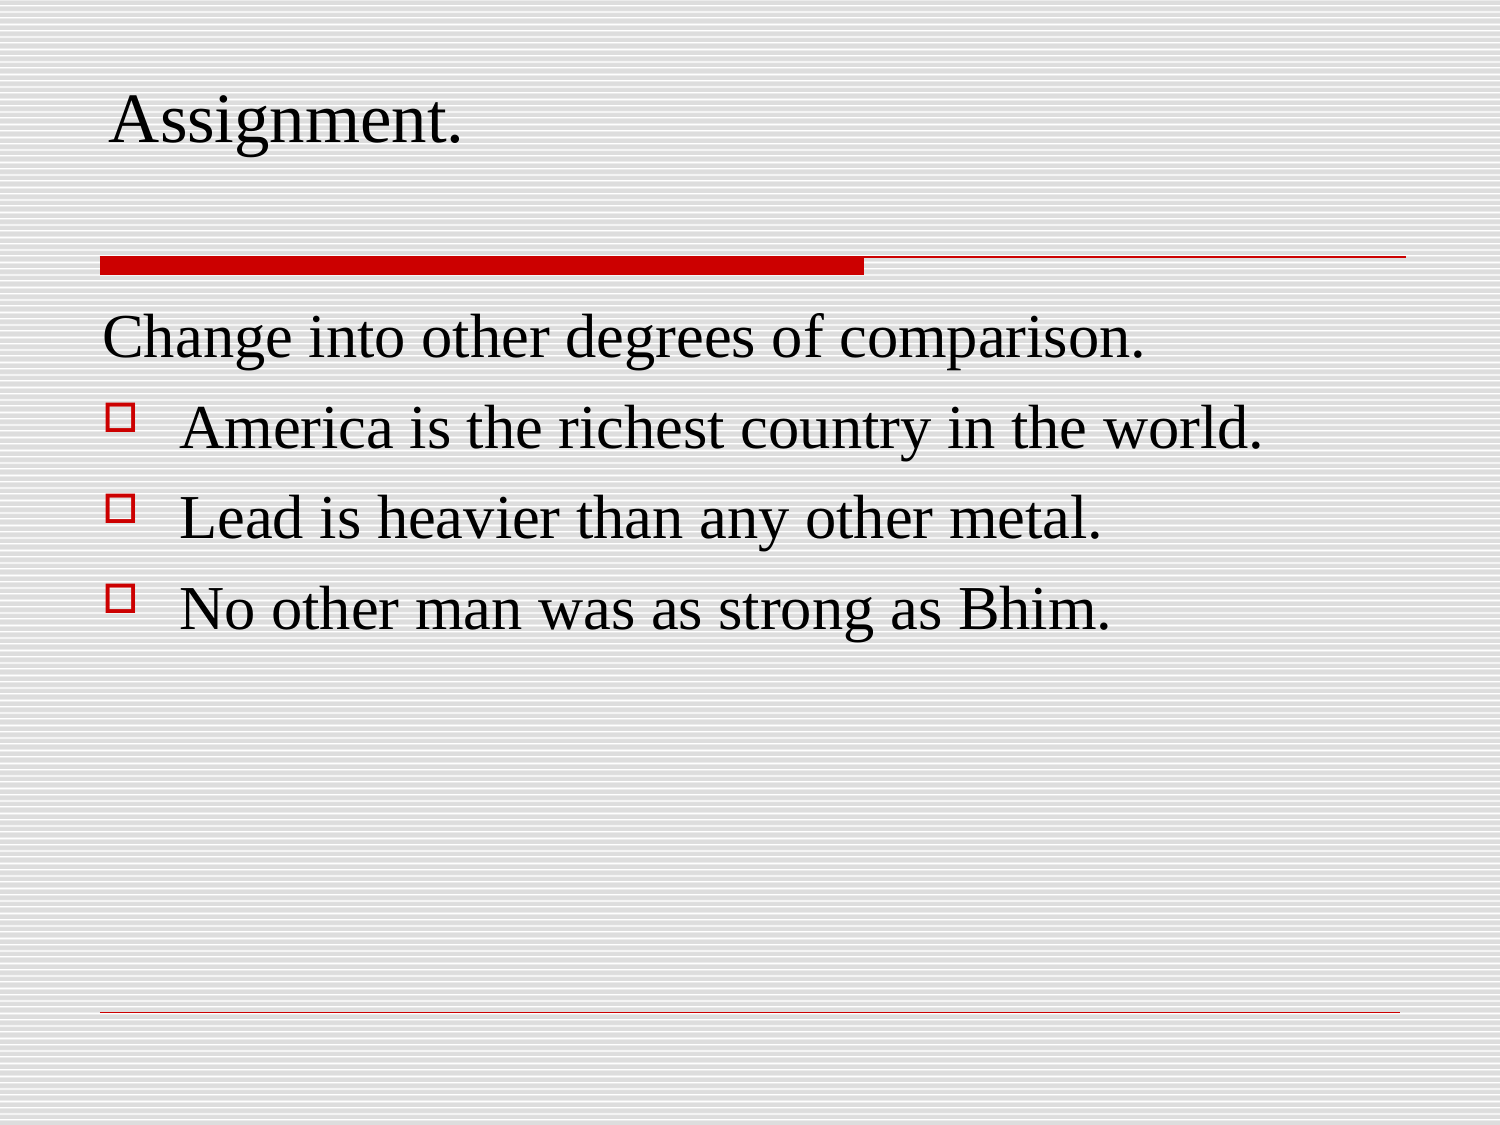

# Assignment.
Change into other degrees of comparison.
America is the richest country in the world.
Lead is heavier than any other metal.
No other man was as strong as Bhim.